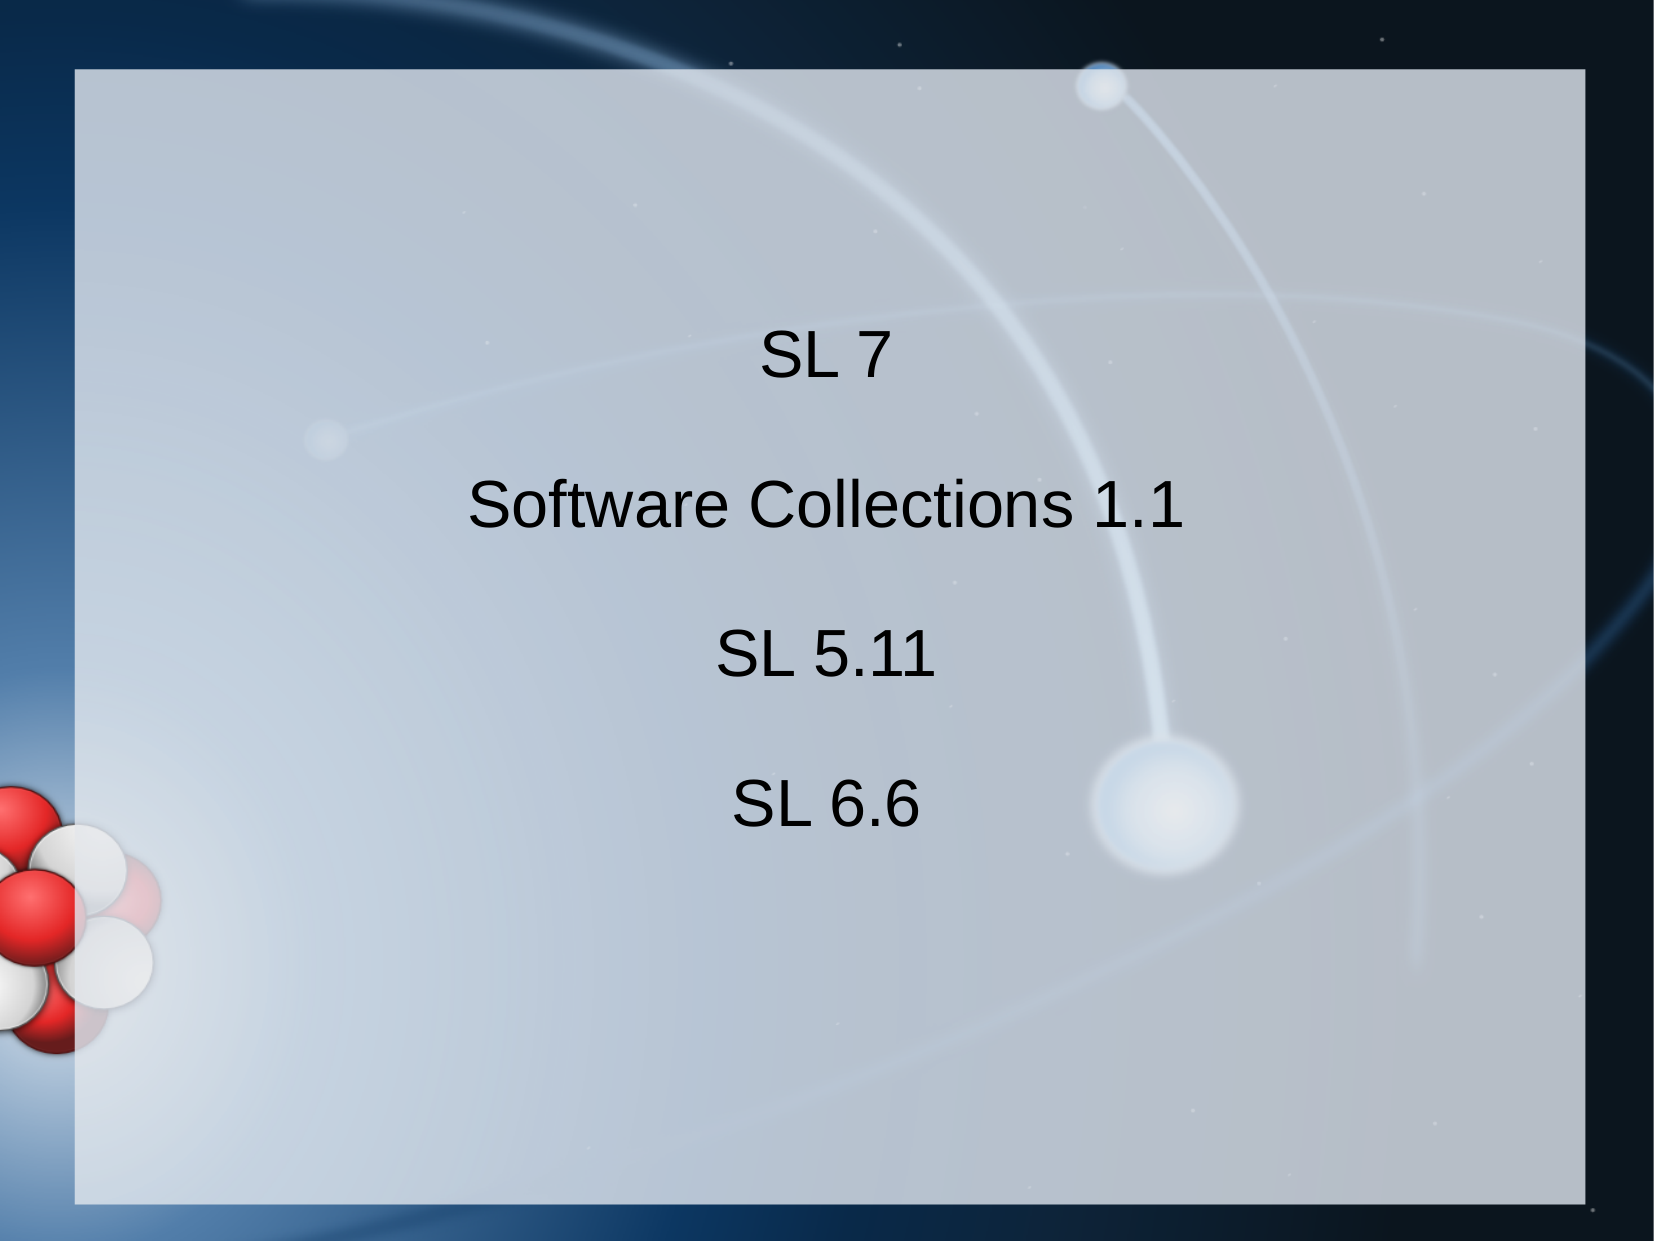

# SL 7
Software Collections 1.1
SL 5.11
SL 6.6